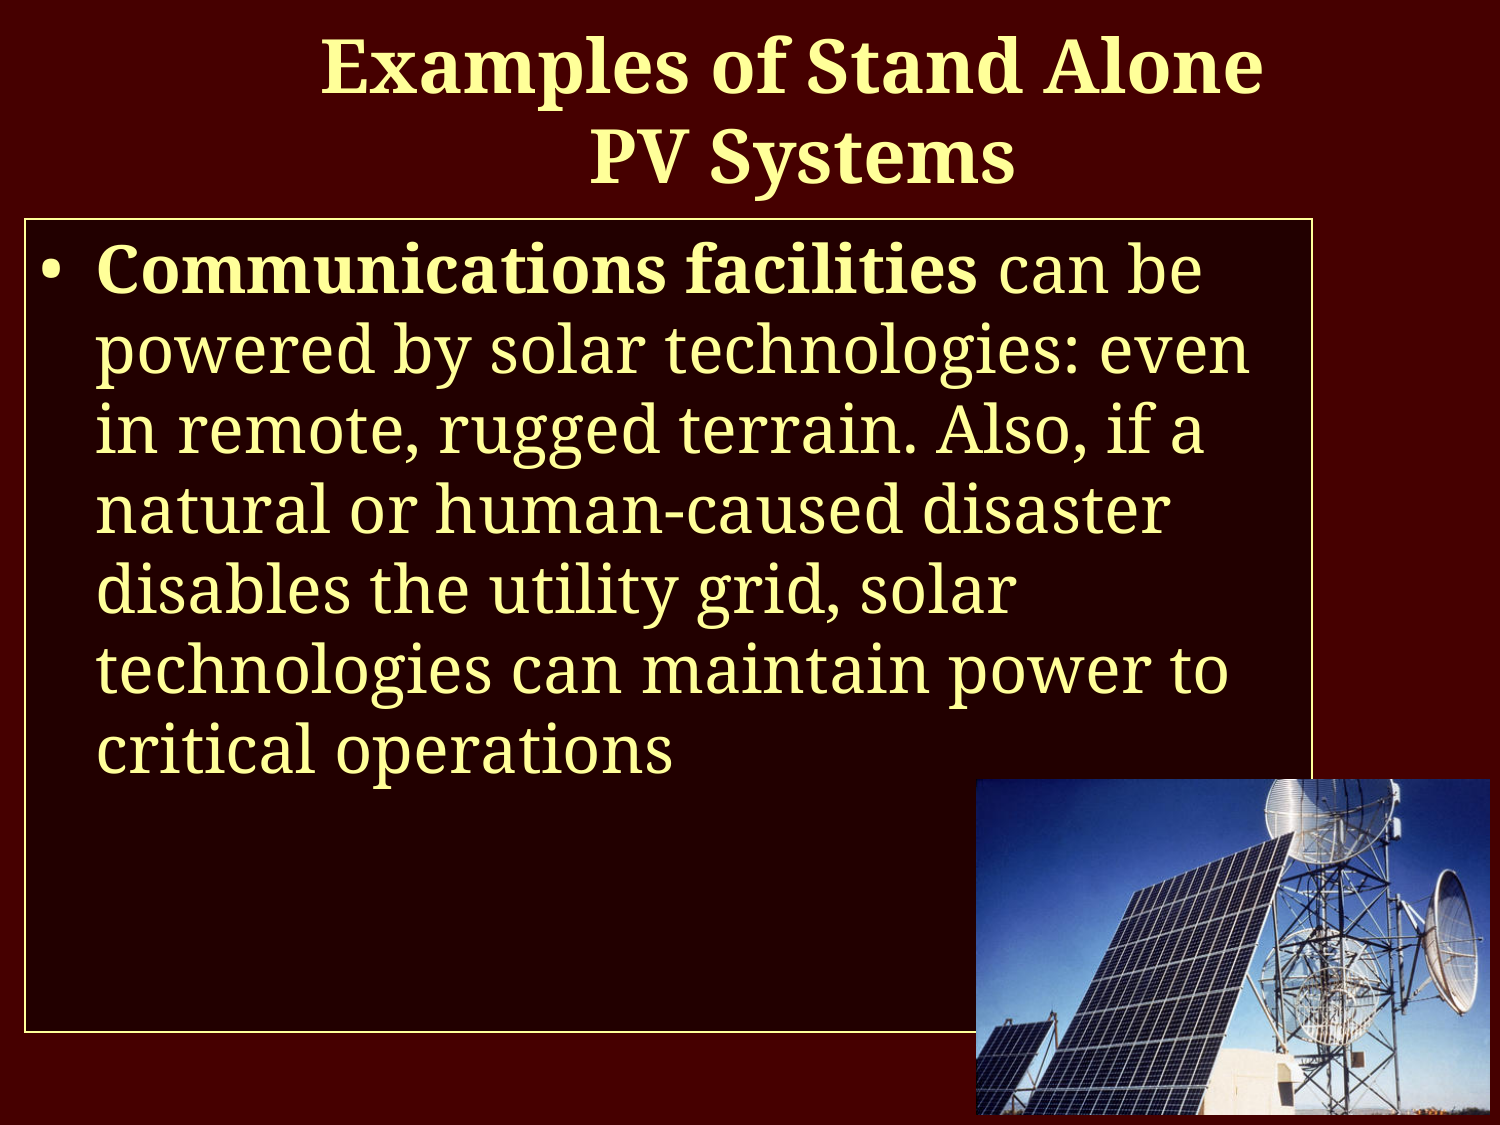

# Examples of Stand Alone PV Systems
Communications facilities can be powered by solar technologies: even in remote, rugged terrain. Also, if a natural or human-caused disaster disables the utility grid, solar technologies can maintain power to critical operations
Engineering Photovoltaic Systems
8